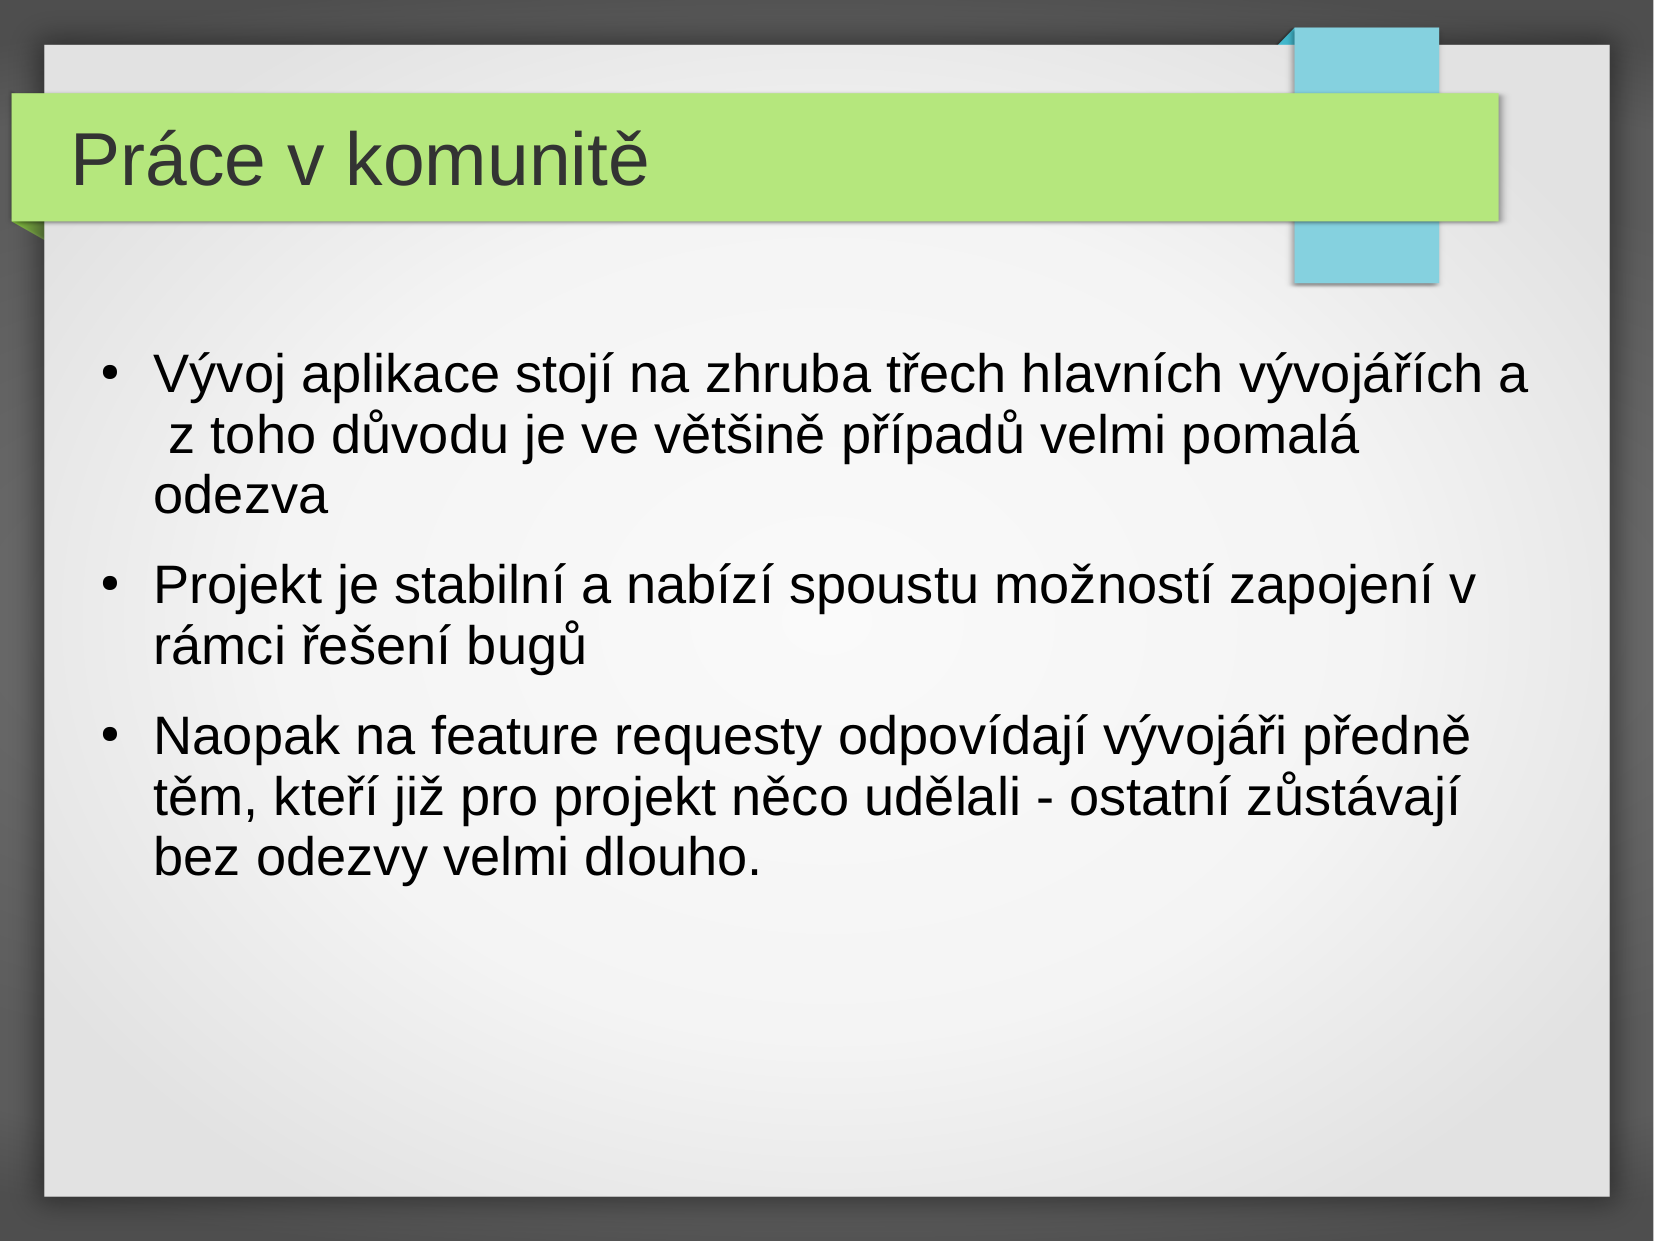

# Práce v komunitě
Vývoj aplikace stojí na zhruba třech hlavních vývojářích a z toho důvodu je ve většině případů velmi pomalá odezva
Projekt je stabilní a nabízí spoustu možností zapojení v rámci řešení bugů
Naopak na feature requesty odpovídají vývojáři předně těm, kteří již pro projekt něco udělali - ostatní zůstávají bez odezvy velmi dlouho.